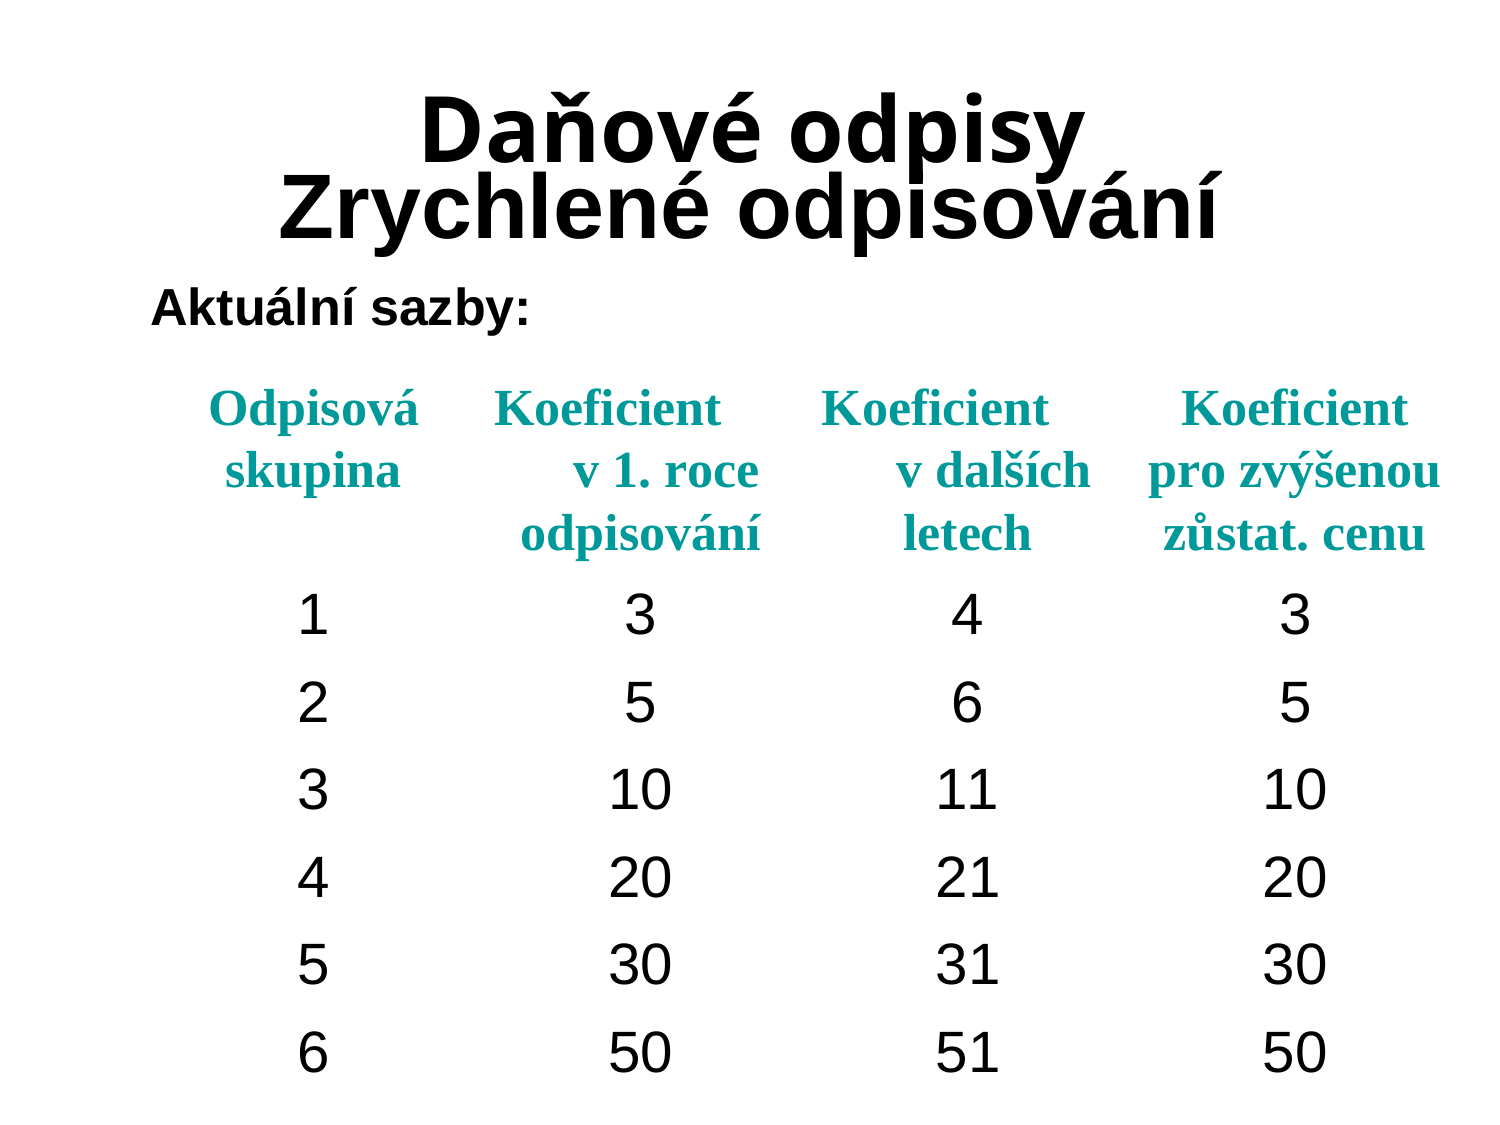

Daňové odpisy
# Zrychlené odpisování
Aktuální sazby:
| Odpisová skupina | Koeficient v 1. roce odpisování | Koeficient v dalších letech | Koeficient pro zvýšenou zůstat. cenu |
| --- | --- | --- | --- |
| 1 | 3 | 4 | 3 |
| 2 | 5 | 6 | 5 |
| 3 | 10 | 11 | 10 |
| 4 | 20 | 21 | 20 |
| 5 | 30 | 31 | 30 |
| 6 | 50 | 51 | 50 |